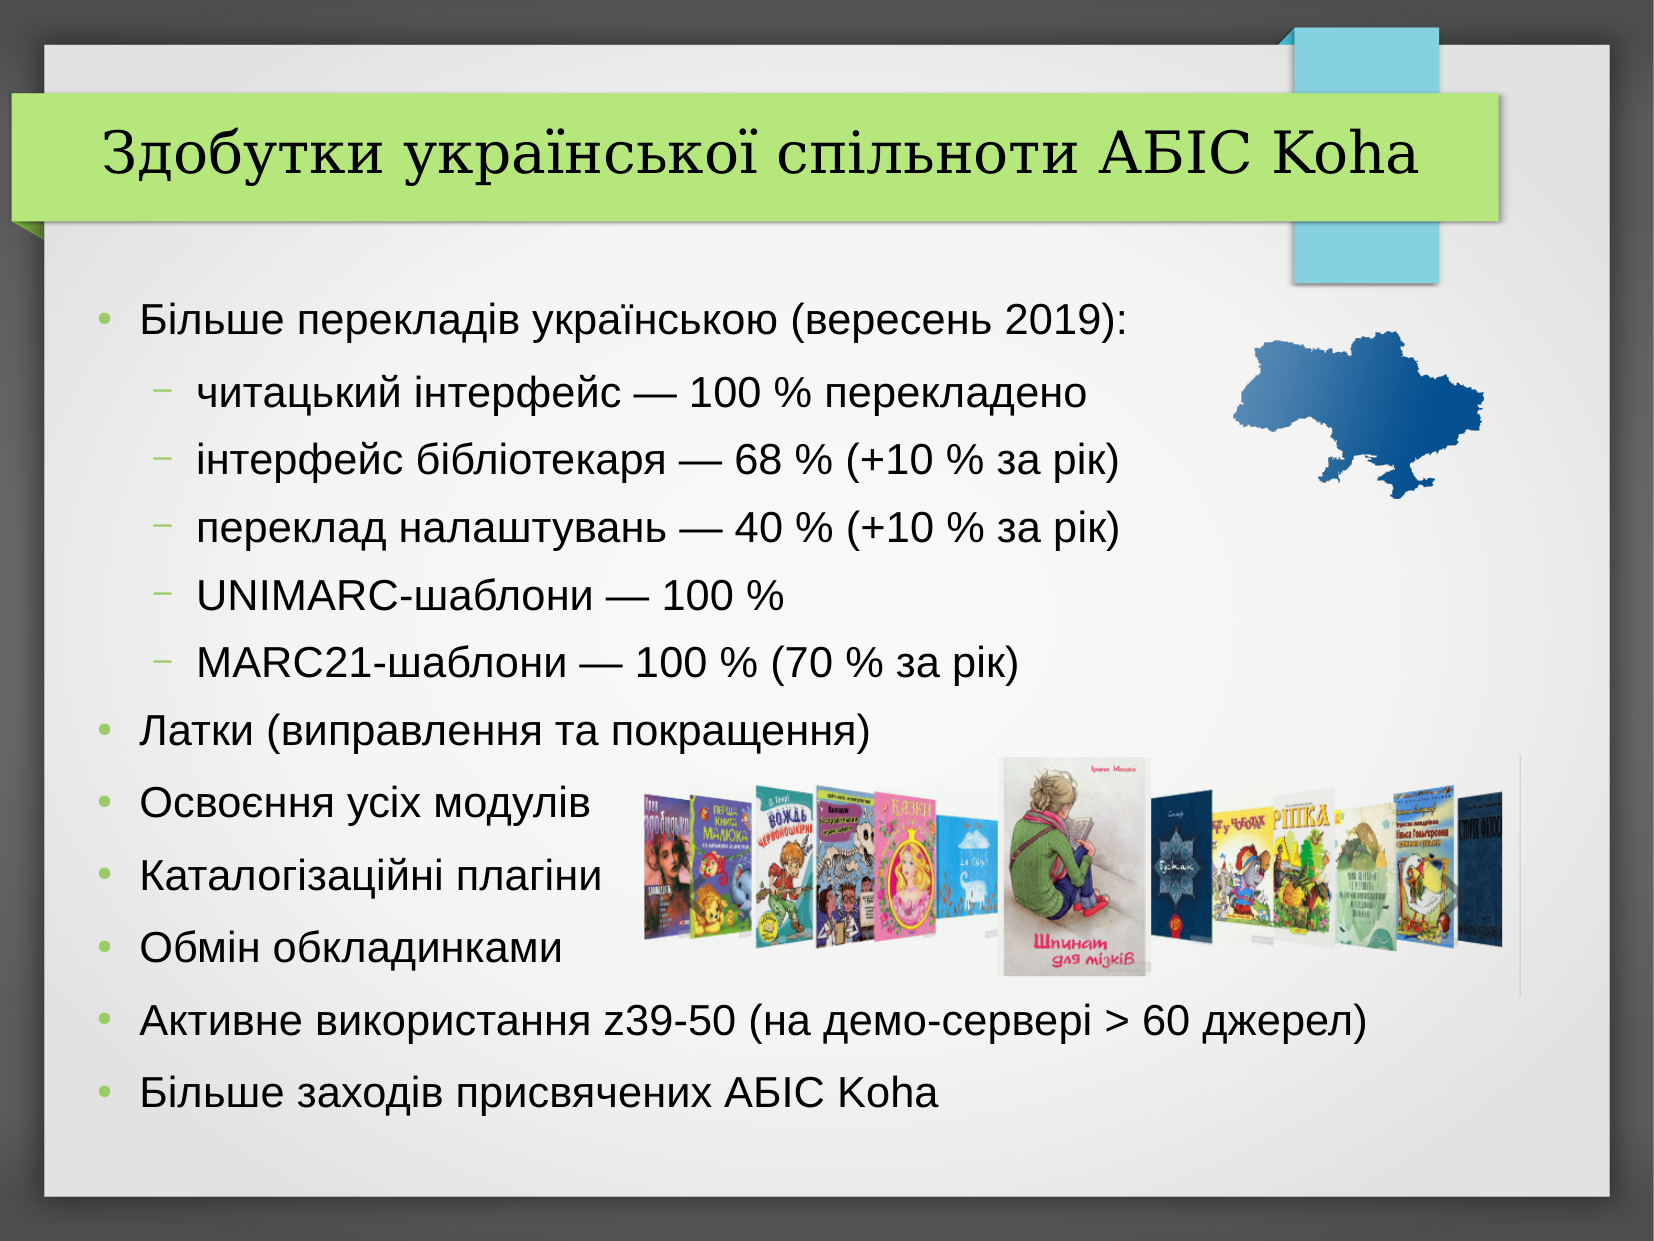

# Здобутки української спільноти АБІС Koha
Більше перекладів українською (вересень 2019):
читацький інтерфейс — 100 % перекладено
інтерфейс бібліотекаря — 68 % (+10 % за рік)
переклад налаштувань — 40 % (+10 % за рік)
UNIMARC-шаблони — 100 %
MARC21-шаблони — 100 % (70 % за рік)
Латки (виправлення та покращення)
Освоєння усіх модулів
Каталогізаційні плагіни
Обмін обкладинками
Активне використання z39-50 (на демо-сервері > 60 джерел)
Більше заходів присвячених АБІС Koha